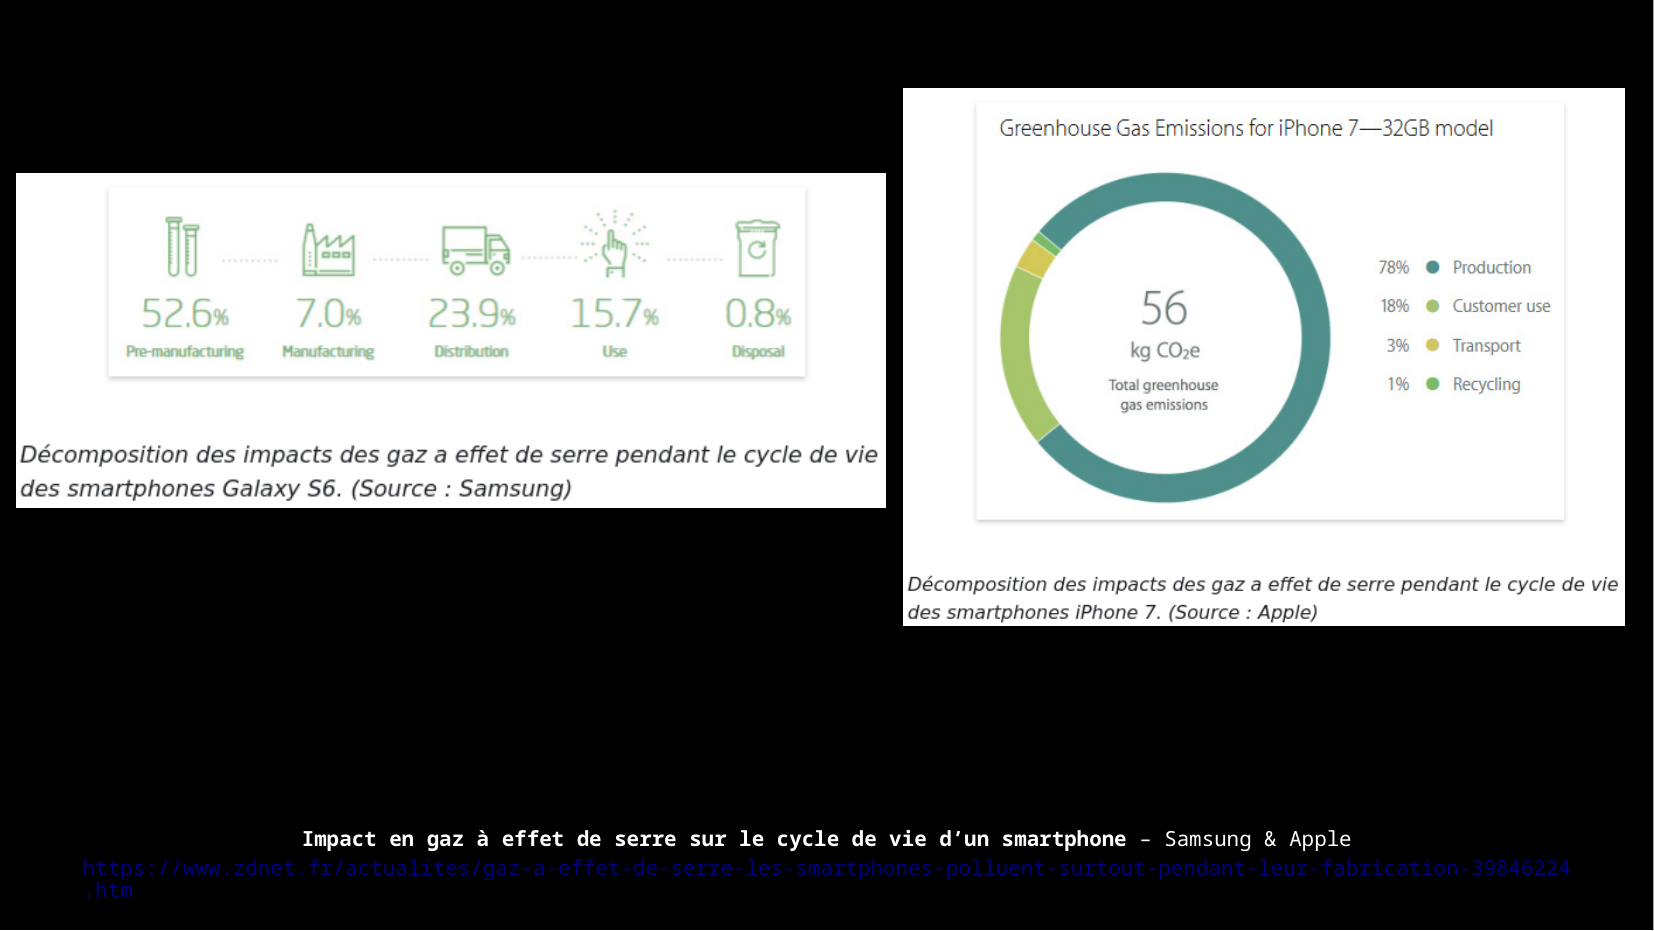

# Impact en gaz à effet de serre sur le cycle de vie d’un smartphone – Samsung & Apple https://www.zdnet.fr/actualites/gaz-a-effet-de-serre-les-smartphones-polluent-surtout-pendant-leur-fabrication-39846224.htm